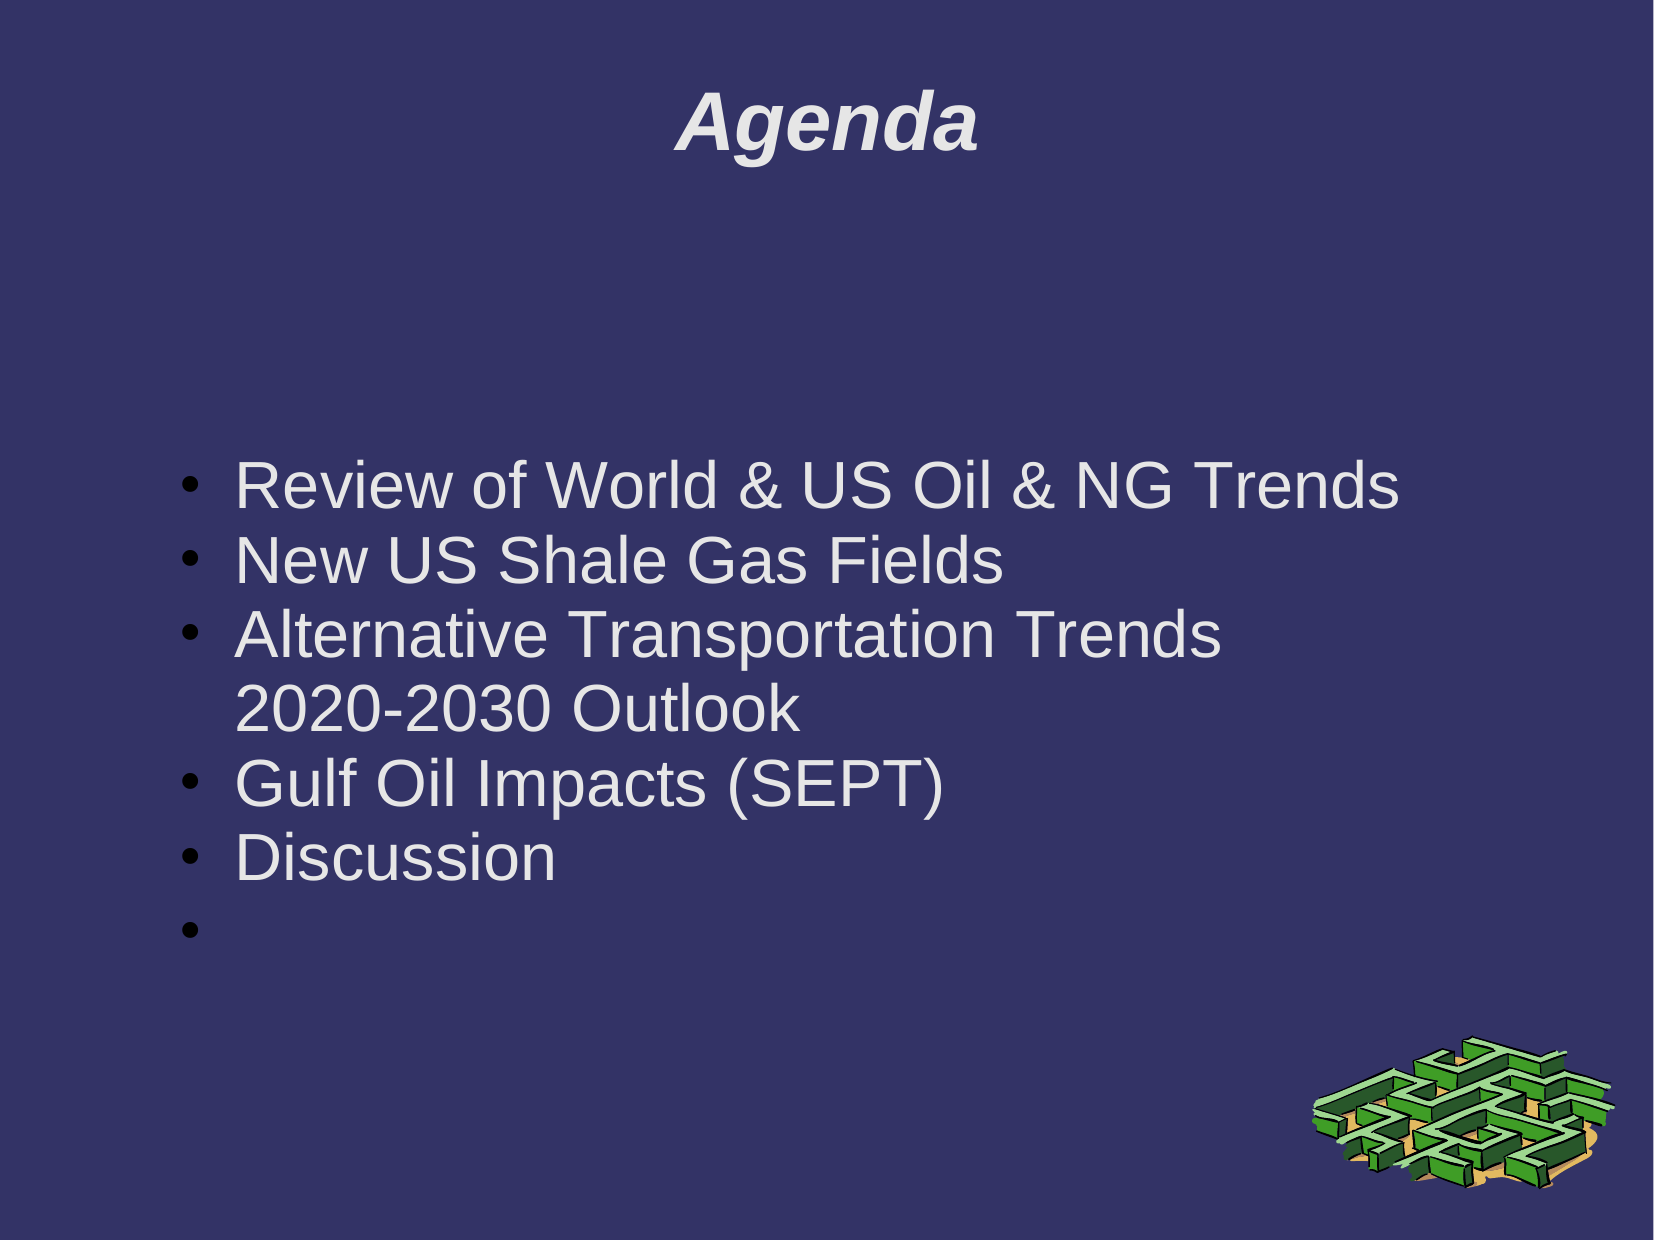

# Agenda
Review of World & US Oil & NG Trends
New US Shale Gas Fields
Alternative Transportation Trends
2020-2030 Outlook
Gulf Oil Impacts (SEPT)
Discussion